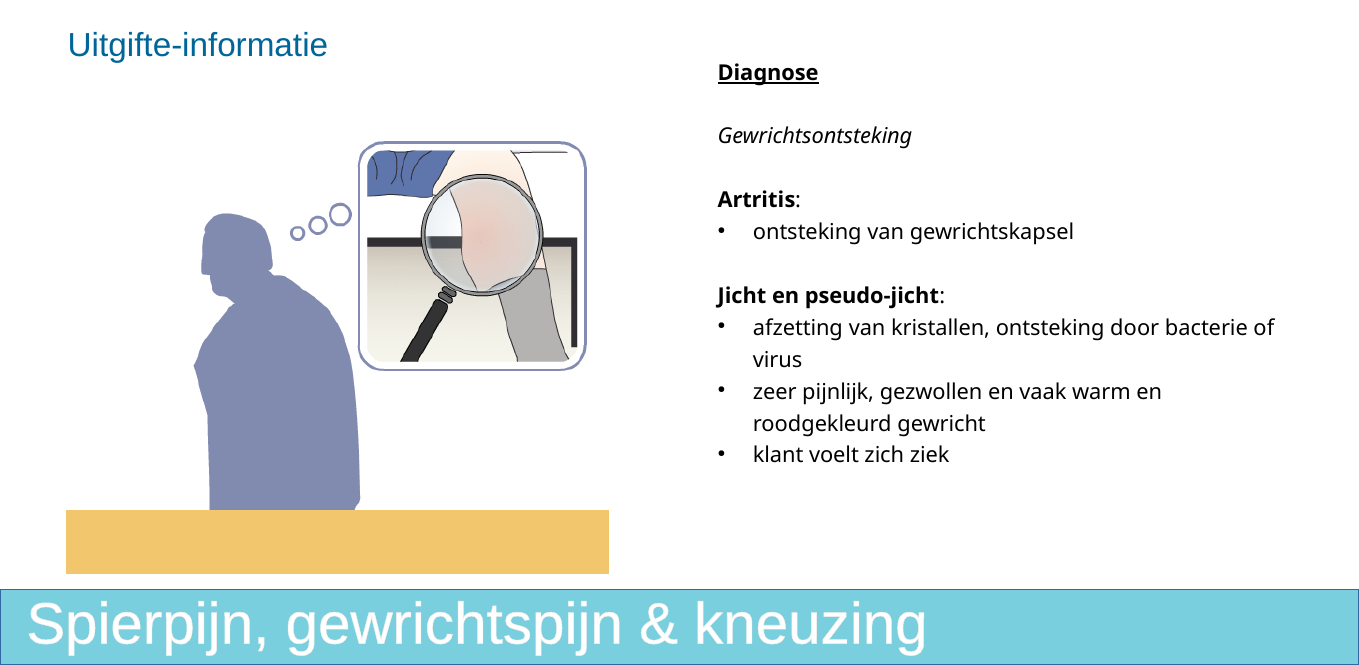

# Uitgifte-informatie
Diagnose
Gewrichtsontsteking
Artritis:
ontsteking van gewrichtskapsel
Jicht en pseudo-jicht:
afzetting van kristallen, ontsteking door bacterie of virus
zeer pijnlijk, gezwollen en vaak warm en roodgekleurd gewricht
klant voelt zich ziek
Spierpijn, gewrichtspijn & kneuzing